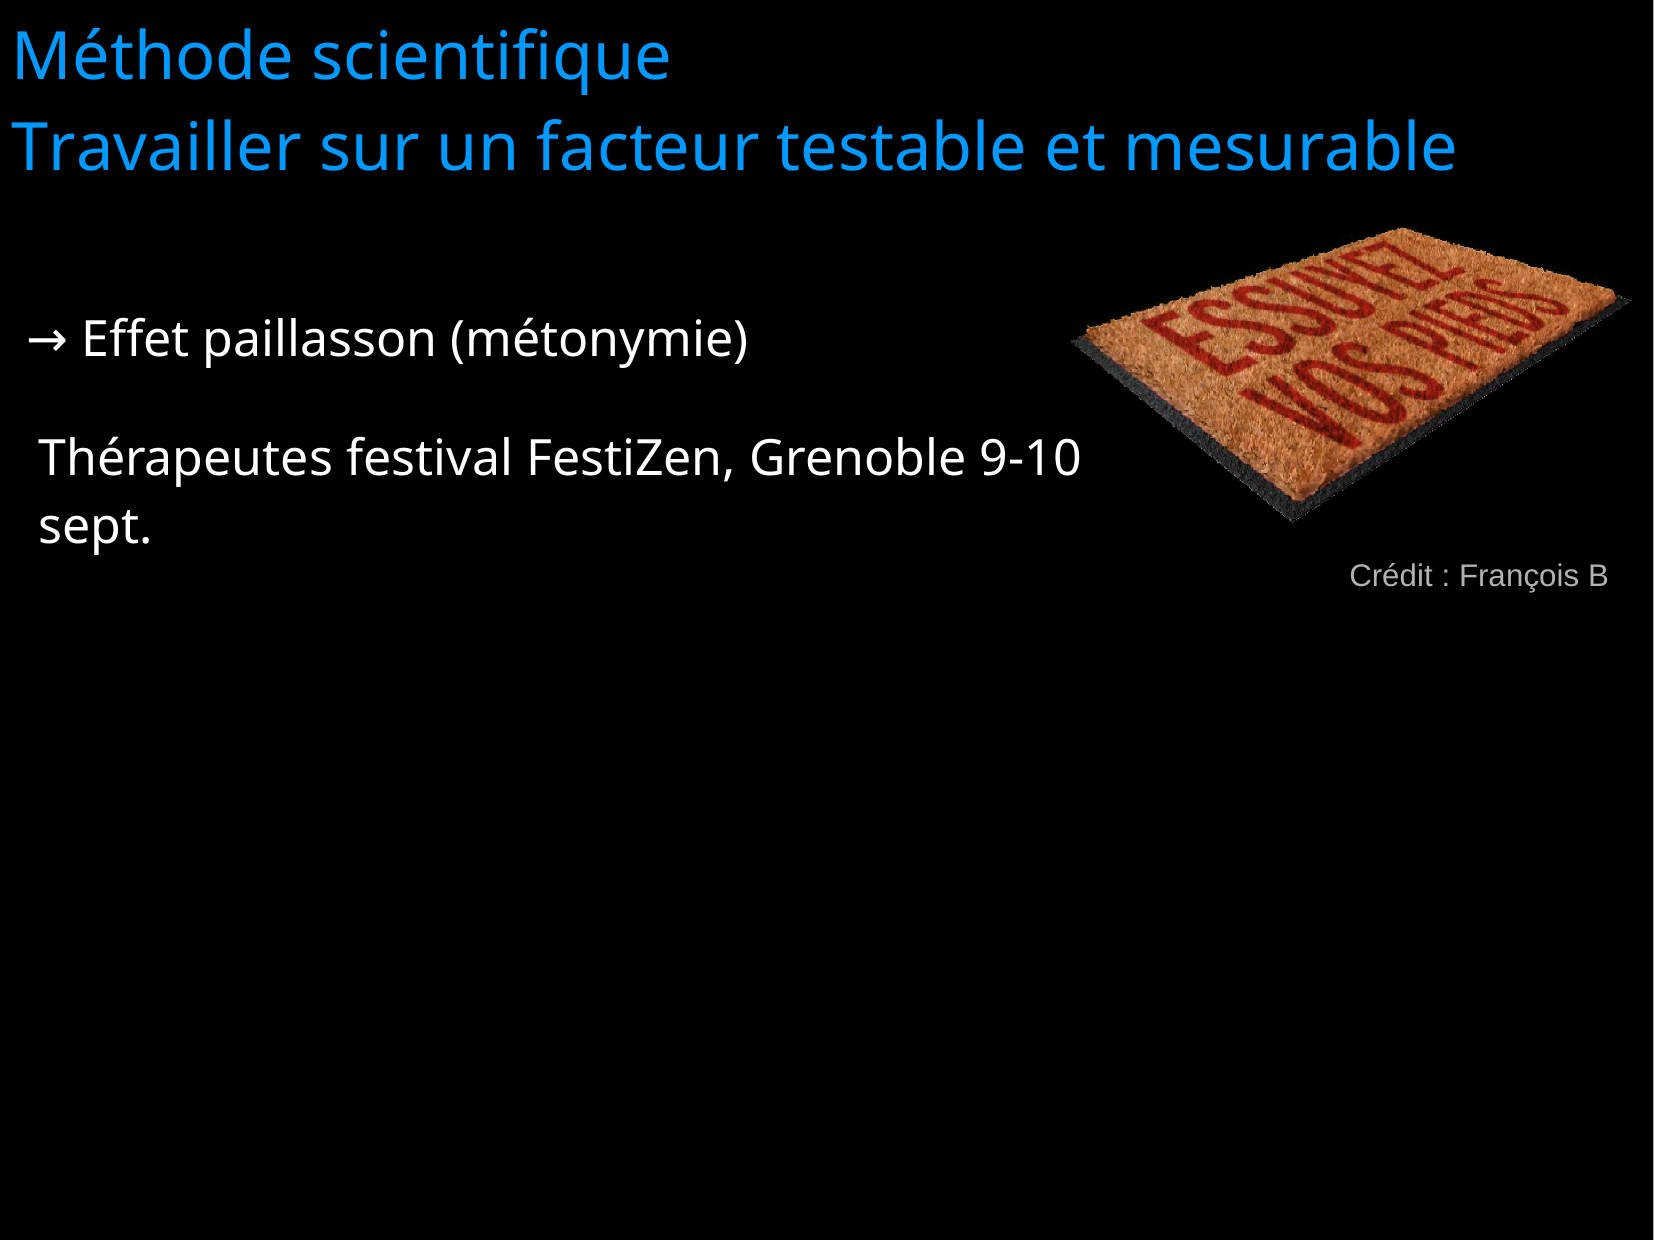

Méthode scientifique
Travailler sur un facteur testable et mesurable
→ Effet paillasson (métonymie)
Thérapeutes festival FestiZen, Grenoble 9-10 sept.
Crédit : François B